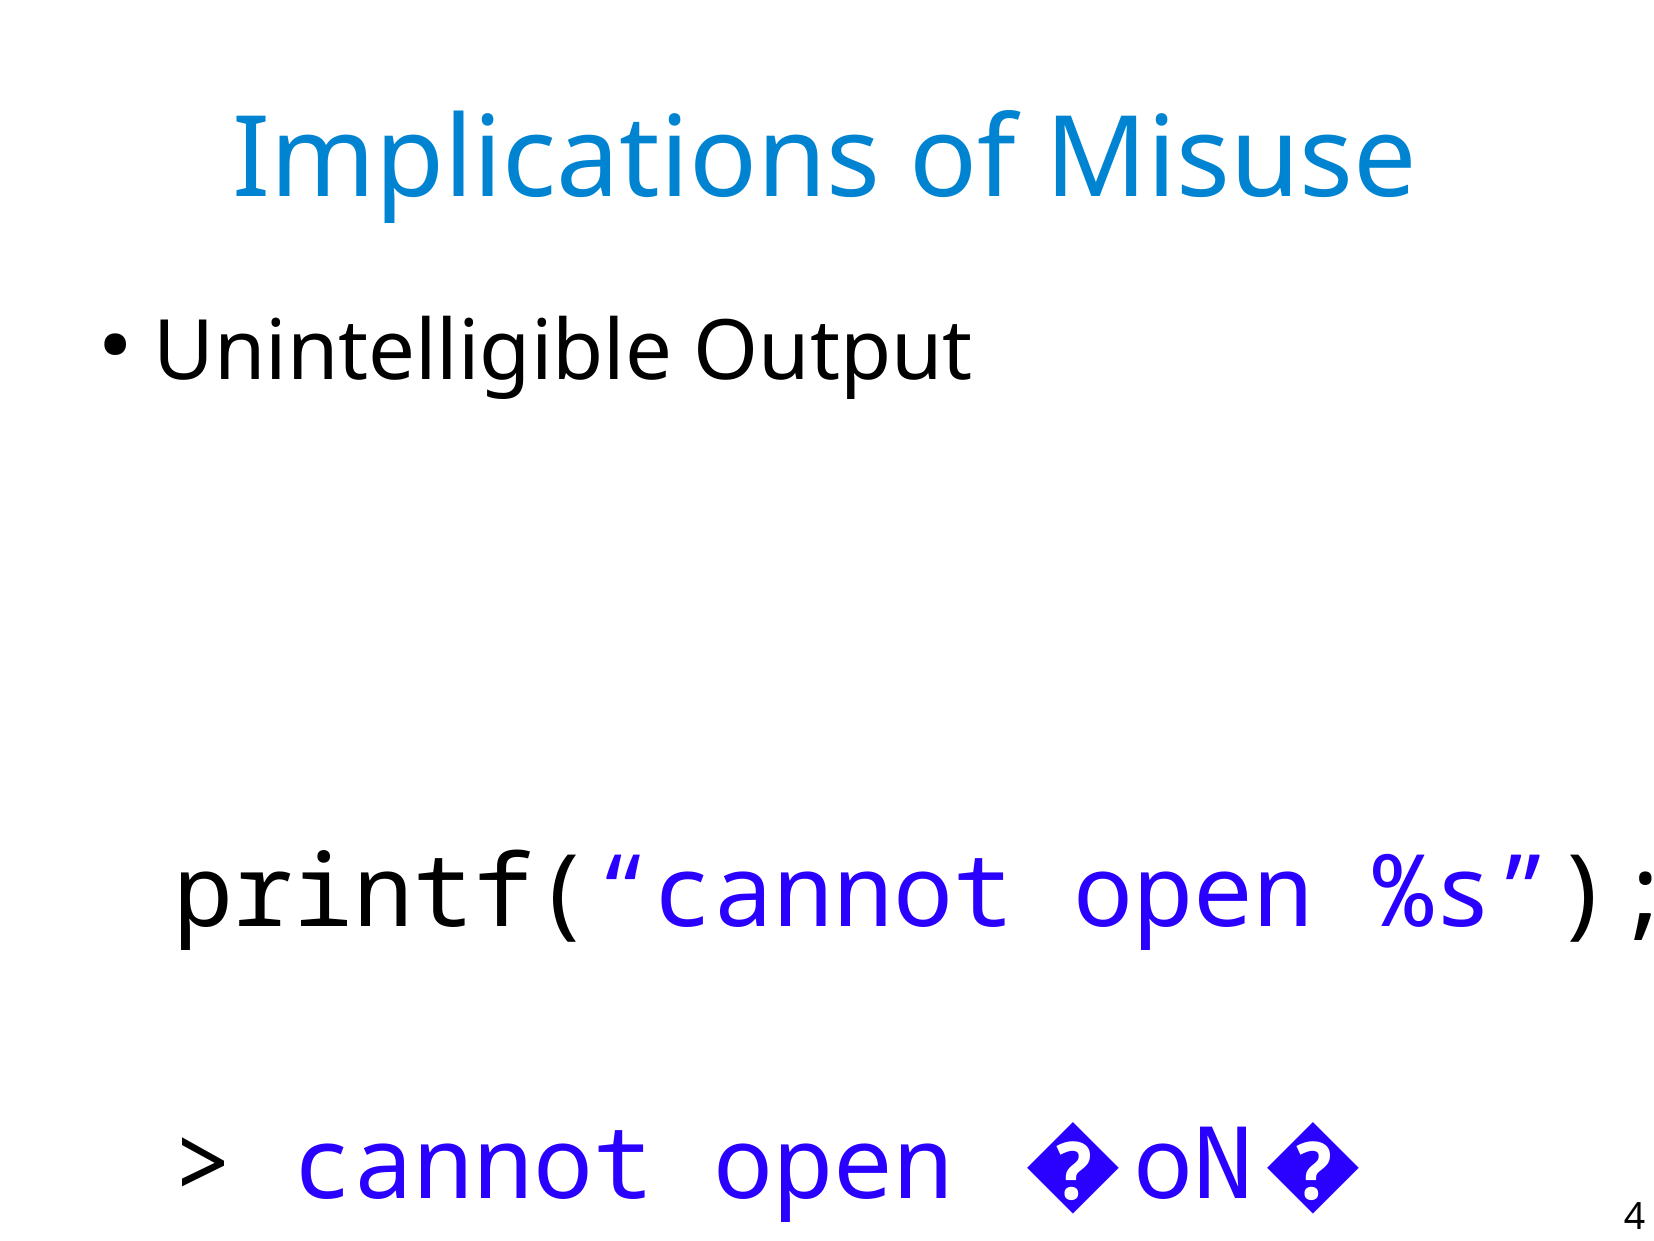

# Implications of Misuse
Unintelligible Output
printf(“cannot open %s”);
> cannot open �oN�
4